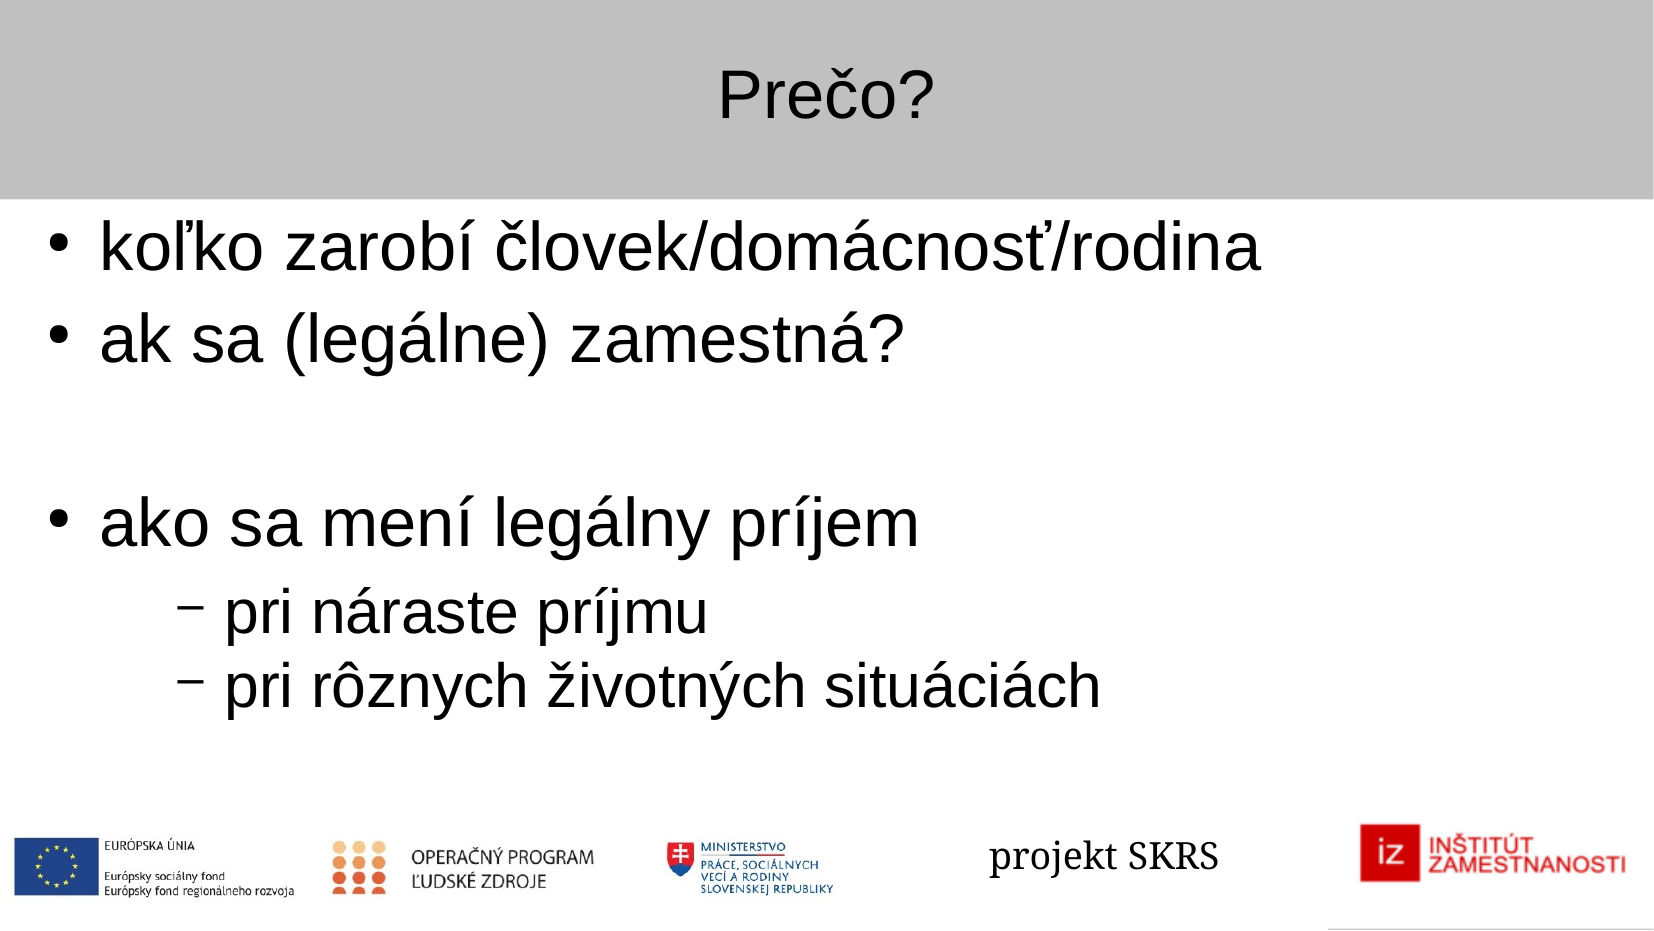

# Prečo?
koľko zarobí človek/domácnosť/rodina
ak sa (legálne) zamestná?
ako sa mení legálny príjem
pri náraste príjmu
pri rôznych životných situáciách